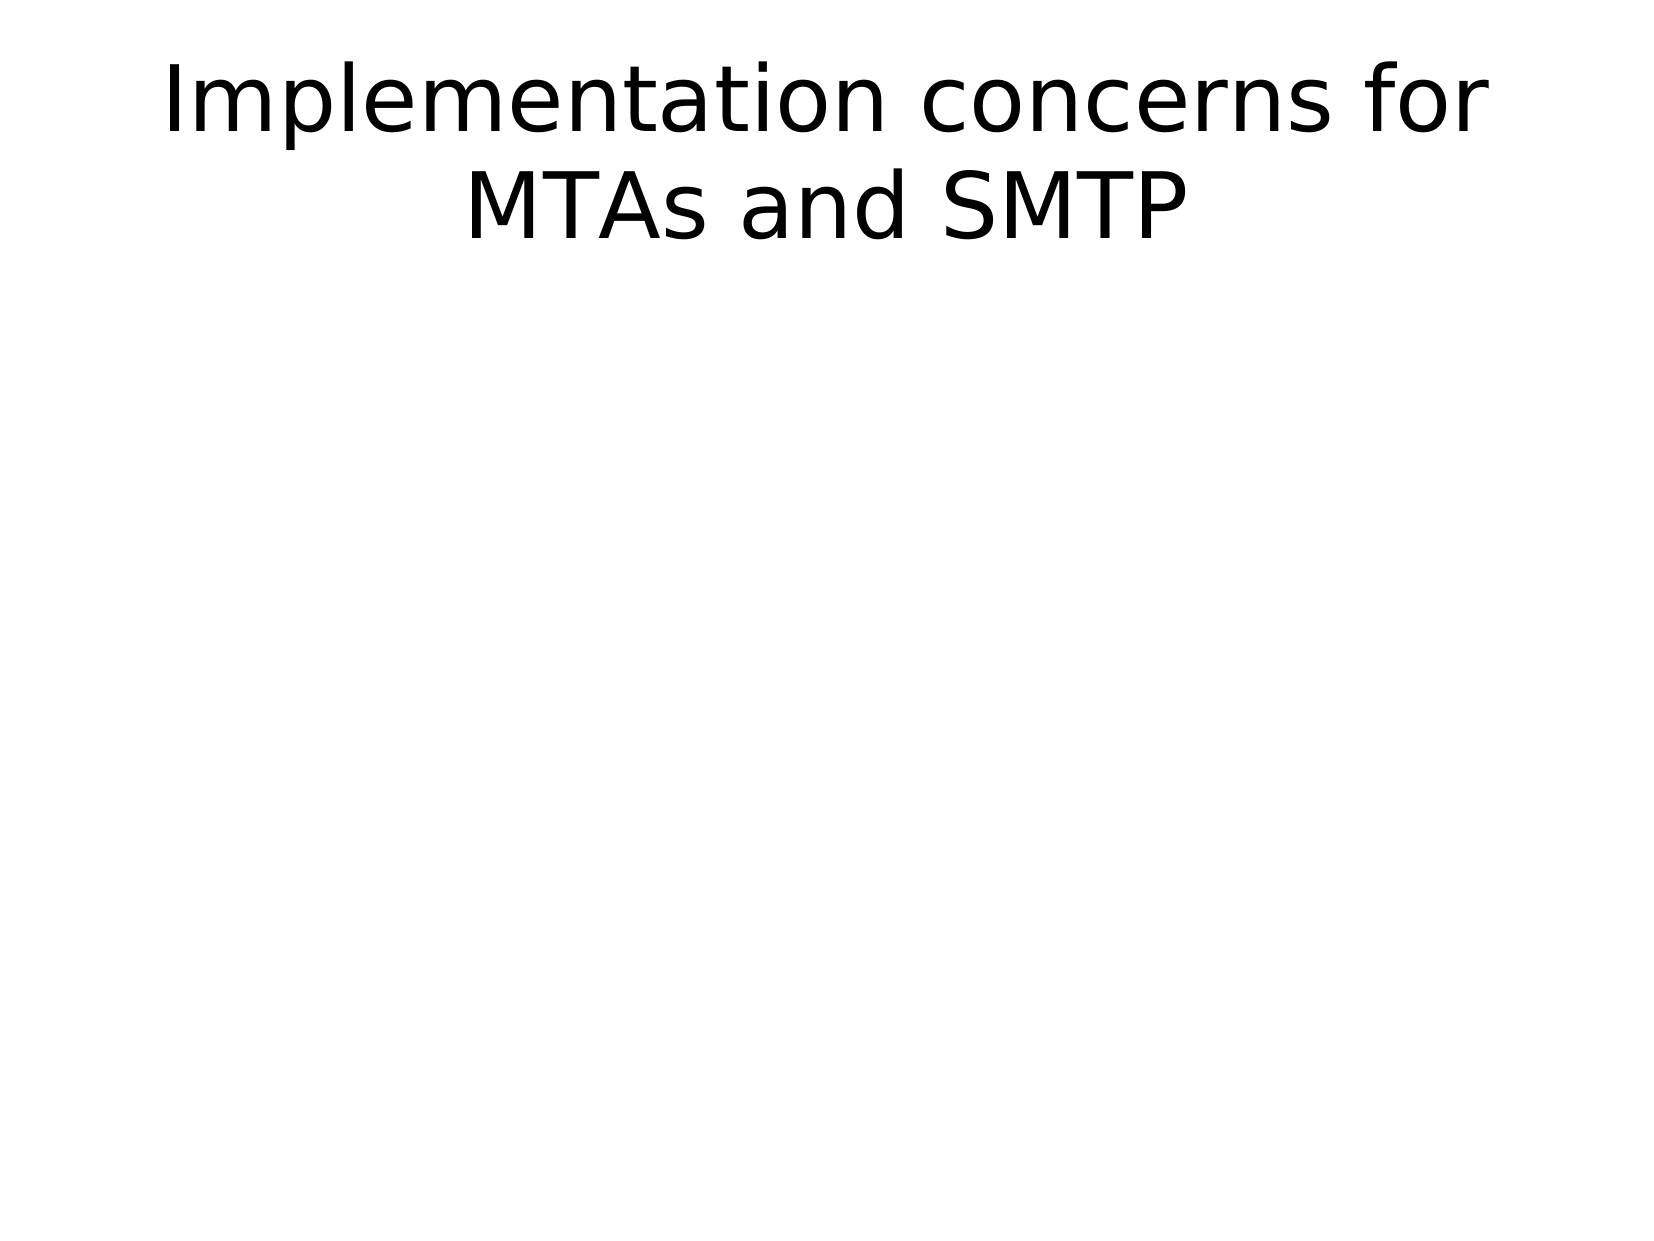

# Implementation concerns for MTAs and SMTP